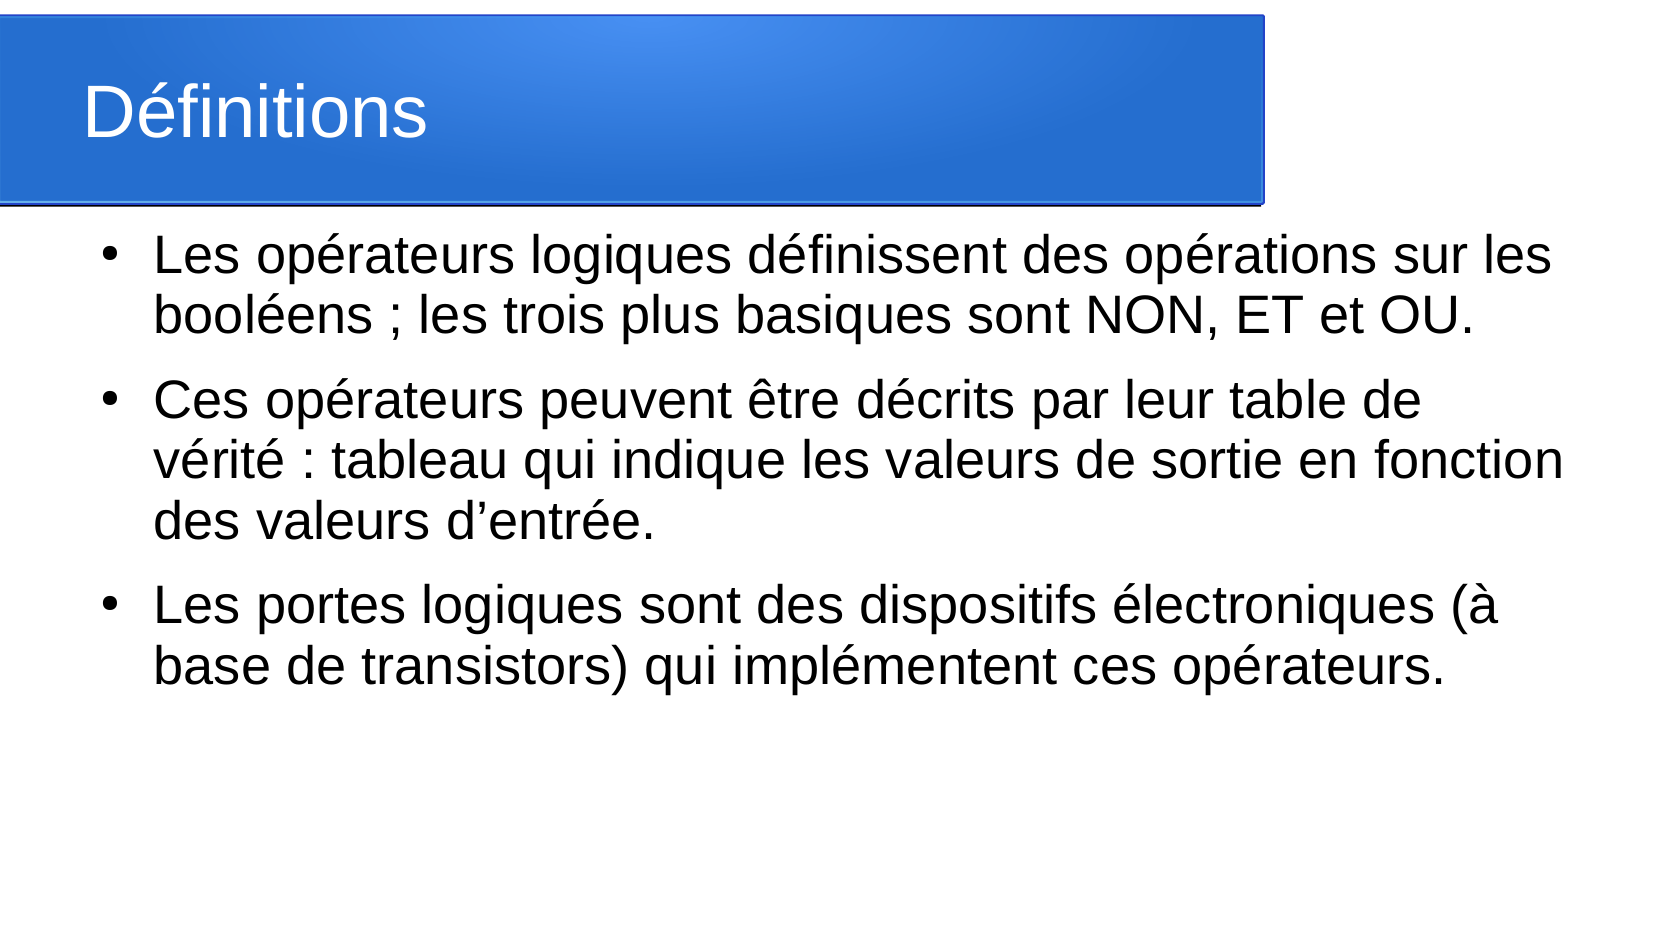

# Définitions
Les opérateurs logiques définissent des opérations sur les booléens ; les trois plus basiques sont NON, ET et OU.
Ces opérateurs peuvent être décrits par leur table de vérité : tableau qui indique les valeurs de sortie en fonction des valeurs d’entrée.
Les portes logiques sont des dispositifs électroniques (à base de transistors) qui implémentent ces opérateurs.